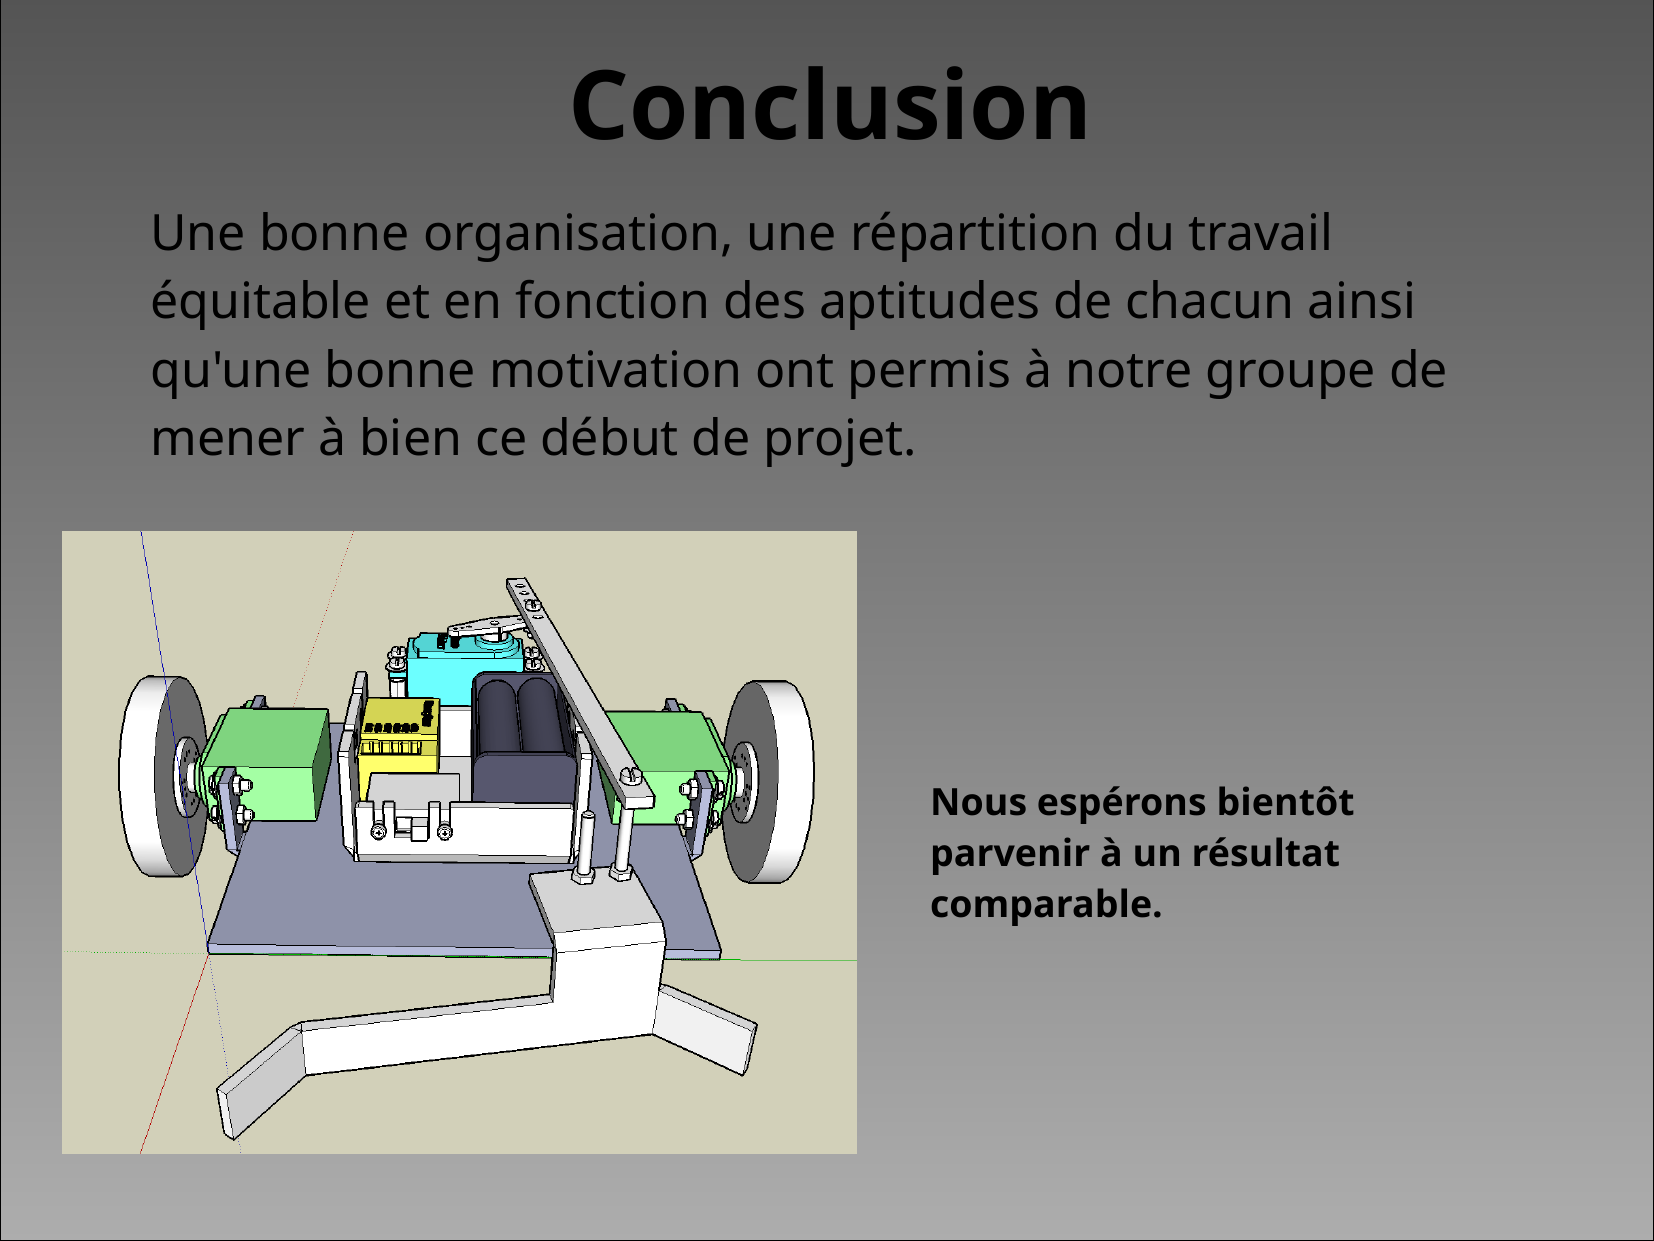

Conclusion
Une bonne organisation, une répartition du travail équitable et en fonction des aptitudes de chacun ainsi qu'une bonne motivation ont permis à notre groupe de mener à bien ce début de projet.
Nous espérons bientôt parvenir à un résultat comparable.